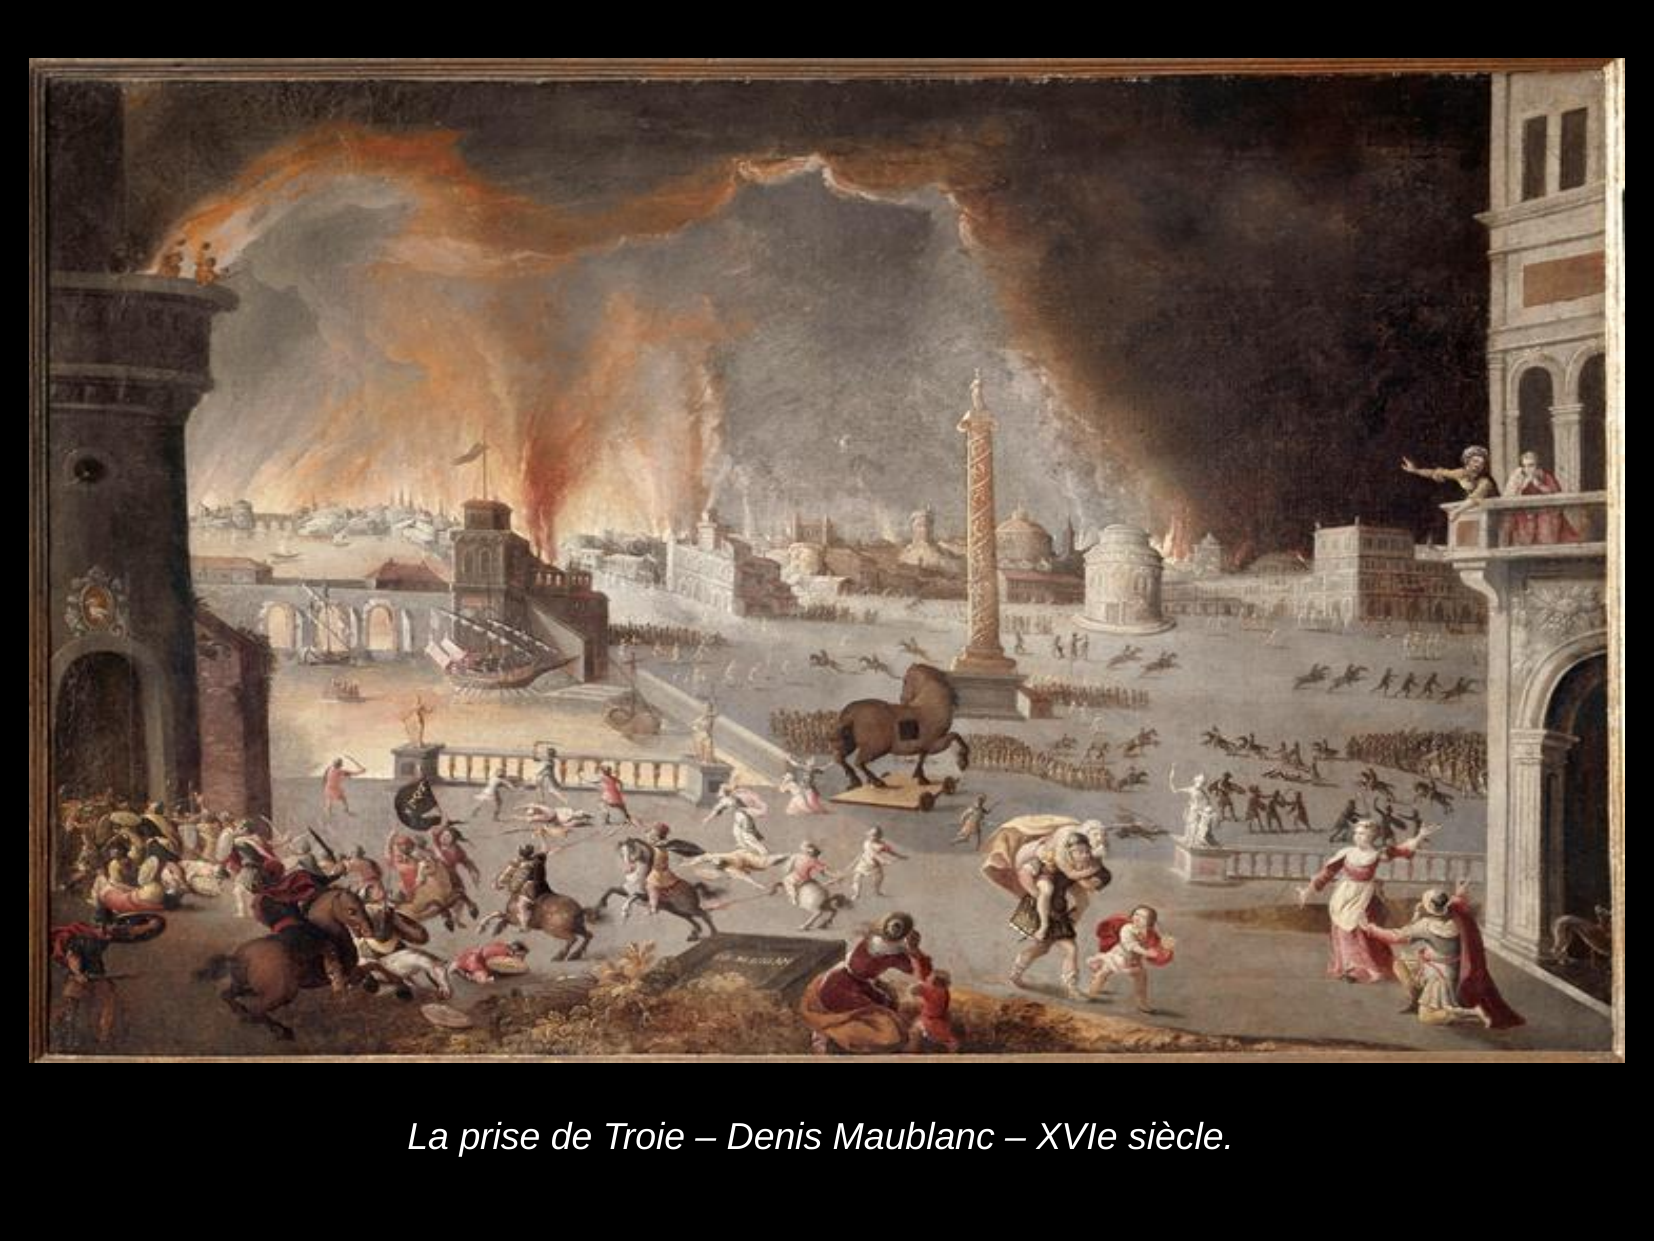

# La prise de Troie – Denis Maublanc – XVIe siècle.